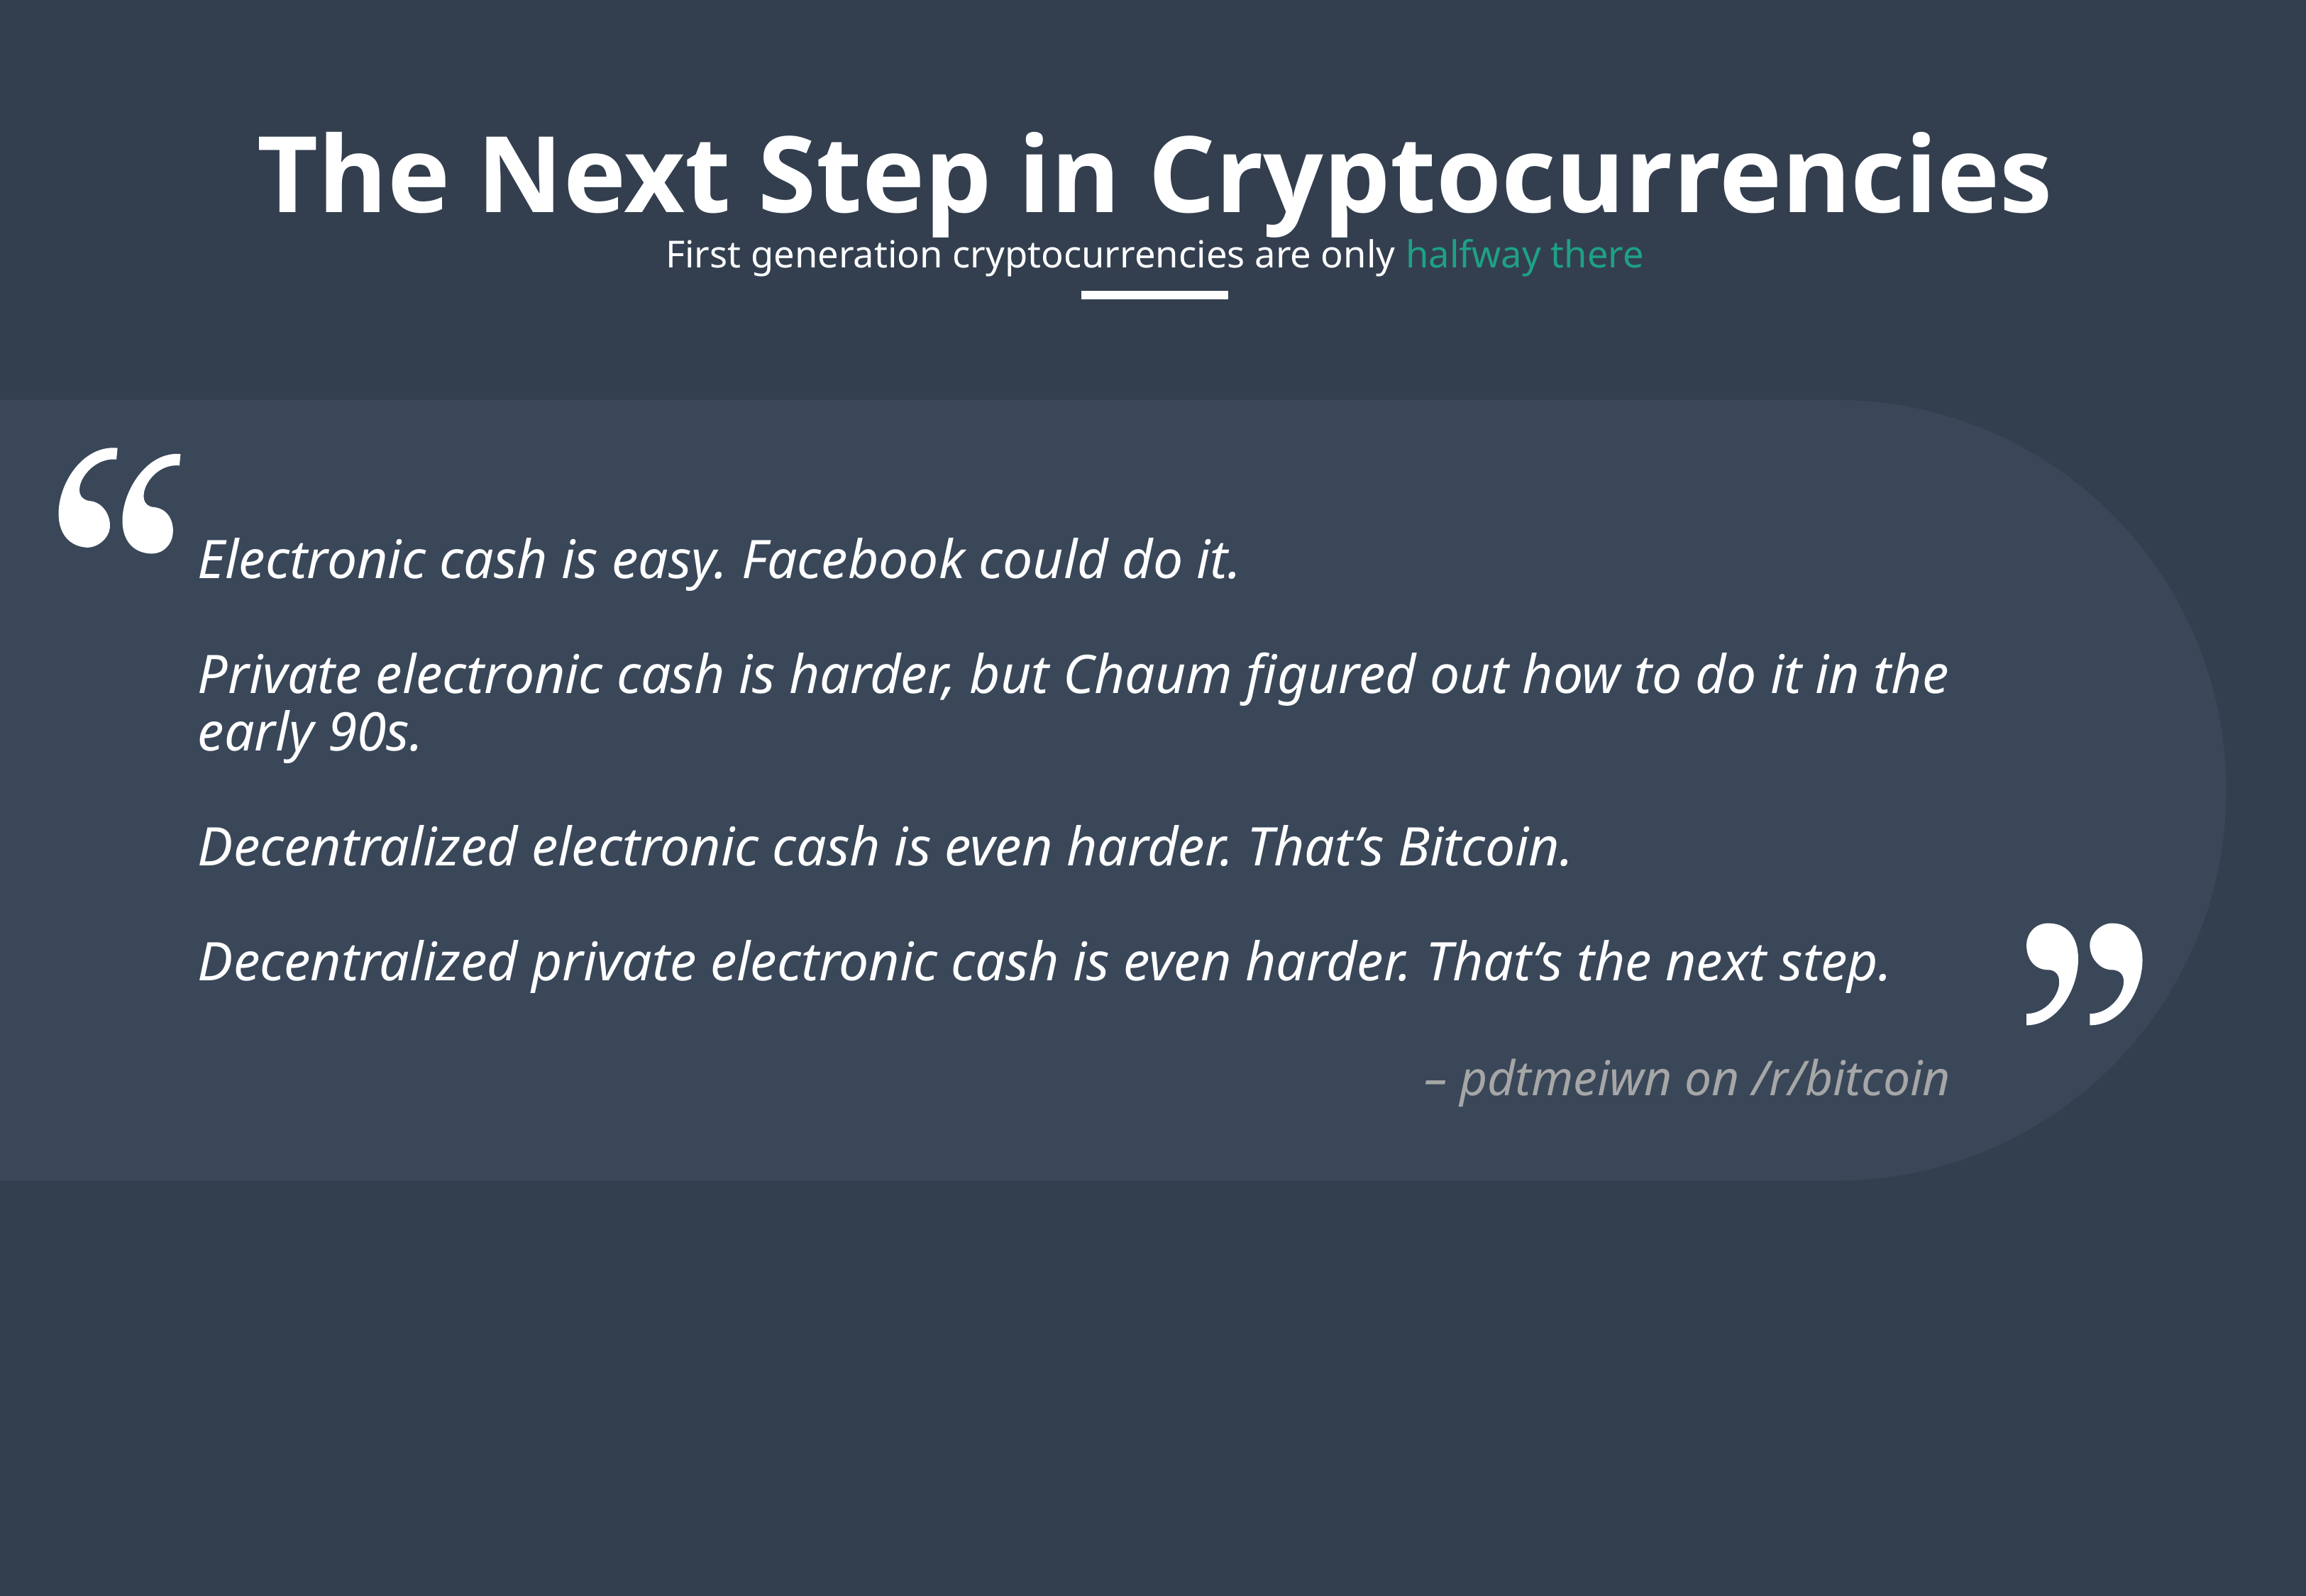

The Next Step in Cryptocurrencies
First generation cryptocurrencies are only halfway there
Electronic cash is easy. Facebook could do it.
Private electronic cash is harder, but Chaum figured out how to do it in the early 90s.
Decentralized electronic cash is even harder. That’s Bitcoin.
Decentralized private electronic cash is even harder. That’s the next step.
– pdtmeiwn on /r/bitcoin